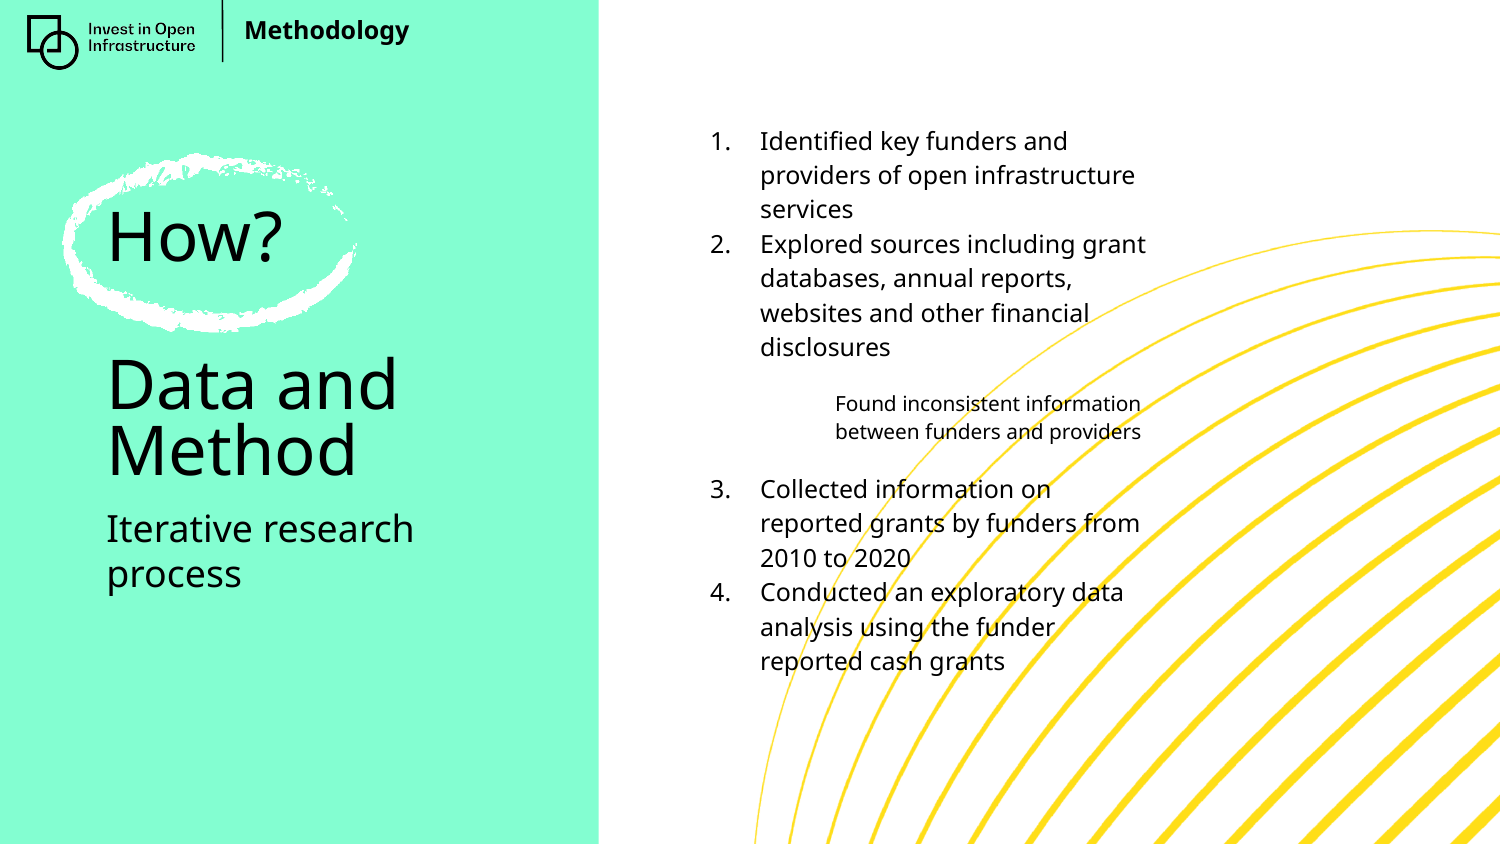

Methodology
Identified key funders and providers of open infrastructure services
Explored sources including grant databases, annual reports, websites and other financial disclosures
Found inconsistent information between funders and providers
Collected information on reported grants by funders from 2010 to 2020
Conducted an exploratory data analysis using the funder reported cash grants
# How?
Data and Method
Iterative research process